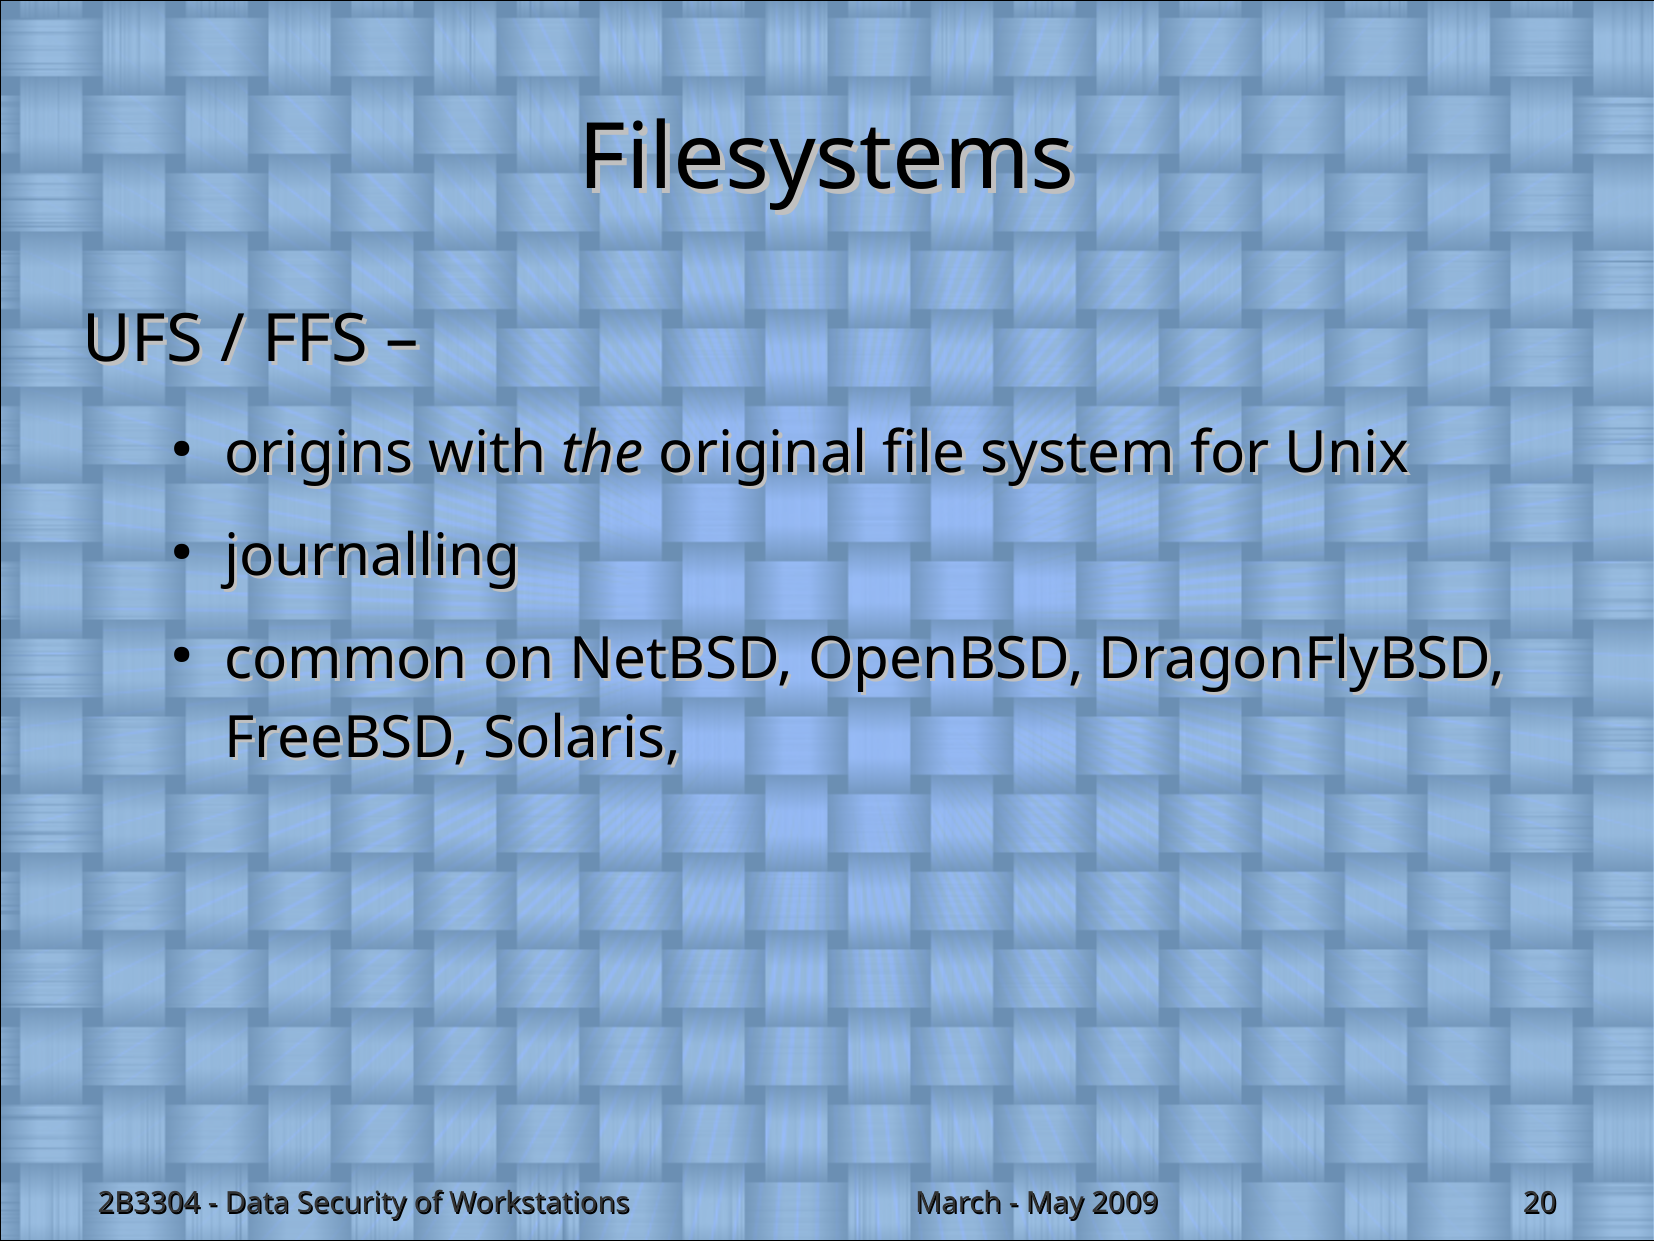

# Filesystems
UFS / FFS –
origins with the original file system for Unix
journalling
common on NetBSD, OpenBSD, DragonFlyBSD, FreeBSD, Solaris,